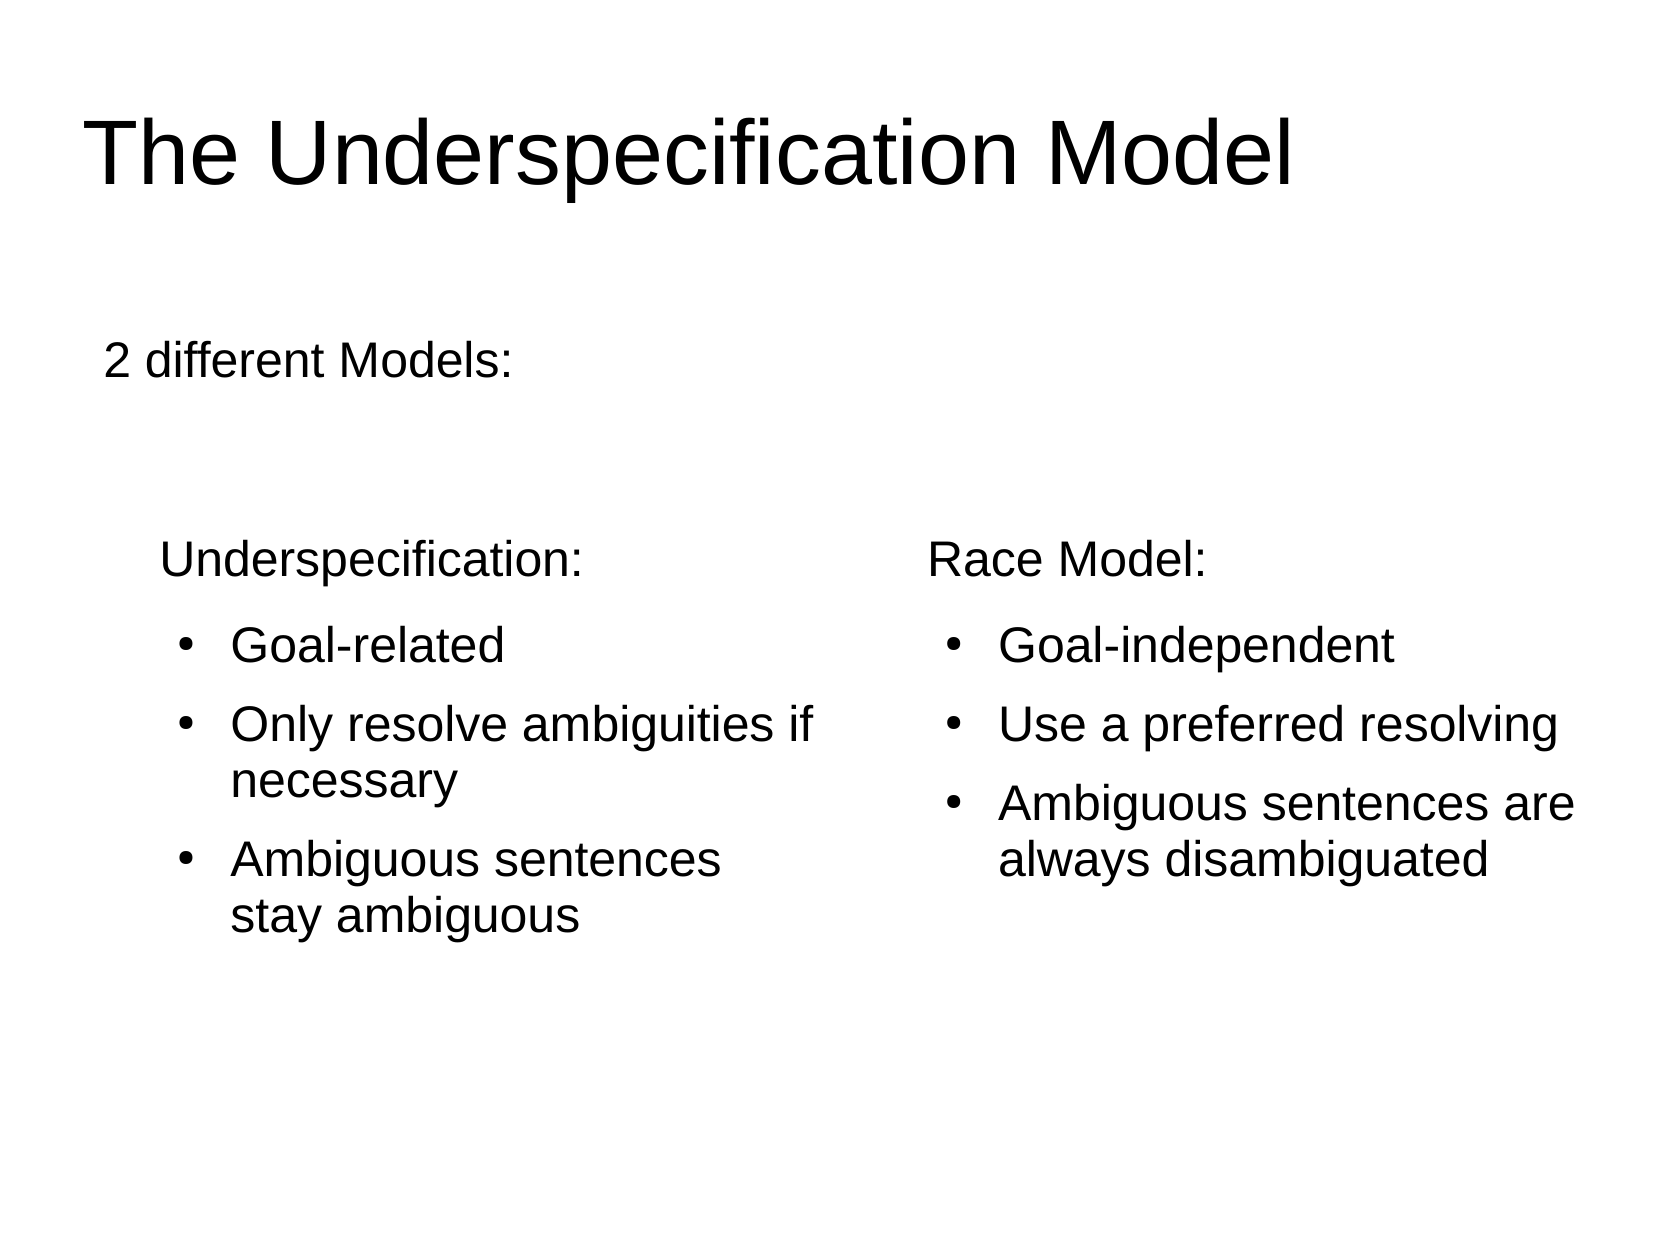

# The Underspecification Model
2 different Models:
Underspecification:
Goal-related
Only resolve ambiguities if necessary
Ambiguous sentences stay ambiguous
Race Model:
Goal-independent
Use a preferred resolving
Ambiguous sentences are always disambiguated